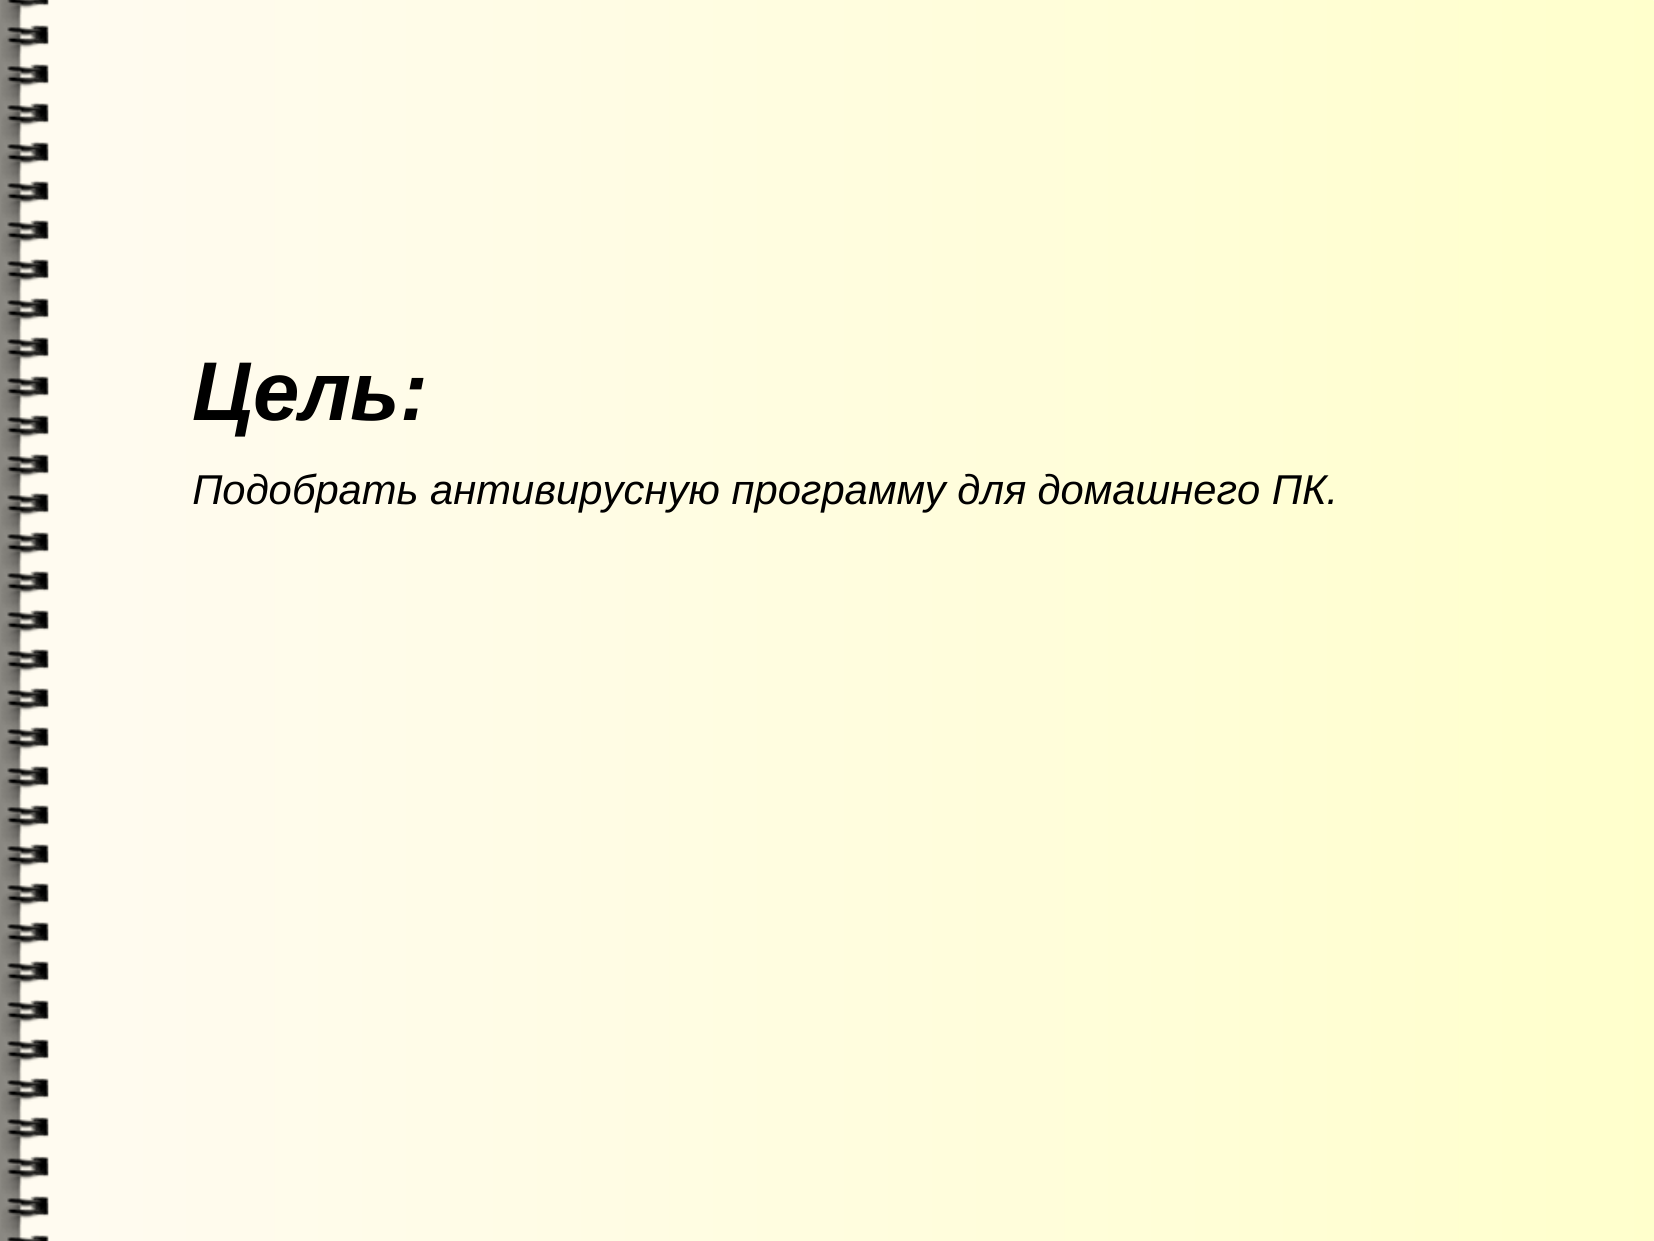

# Цель:
Подобрать антивирусную программу для домашнего ПК.